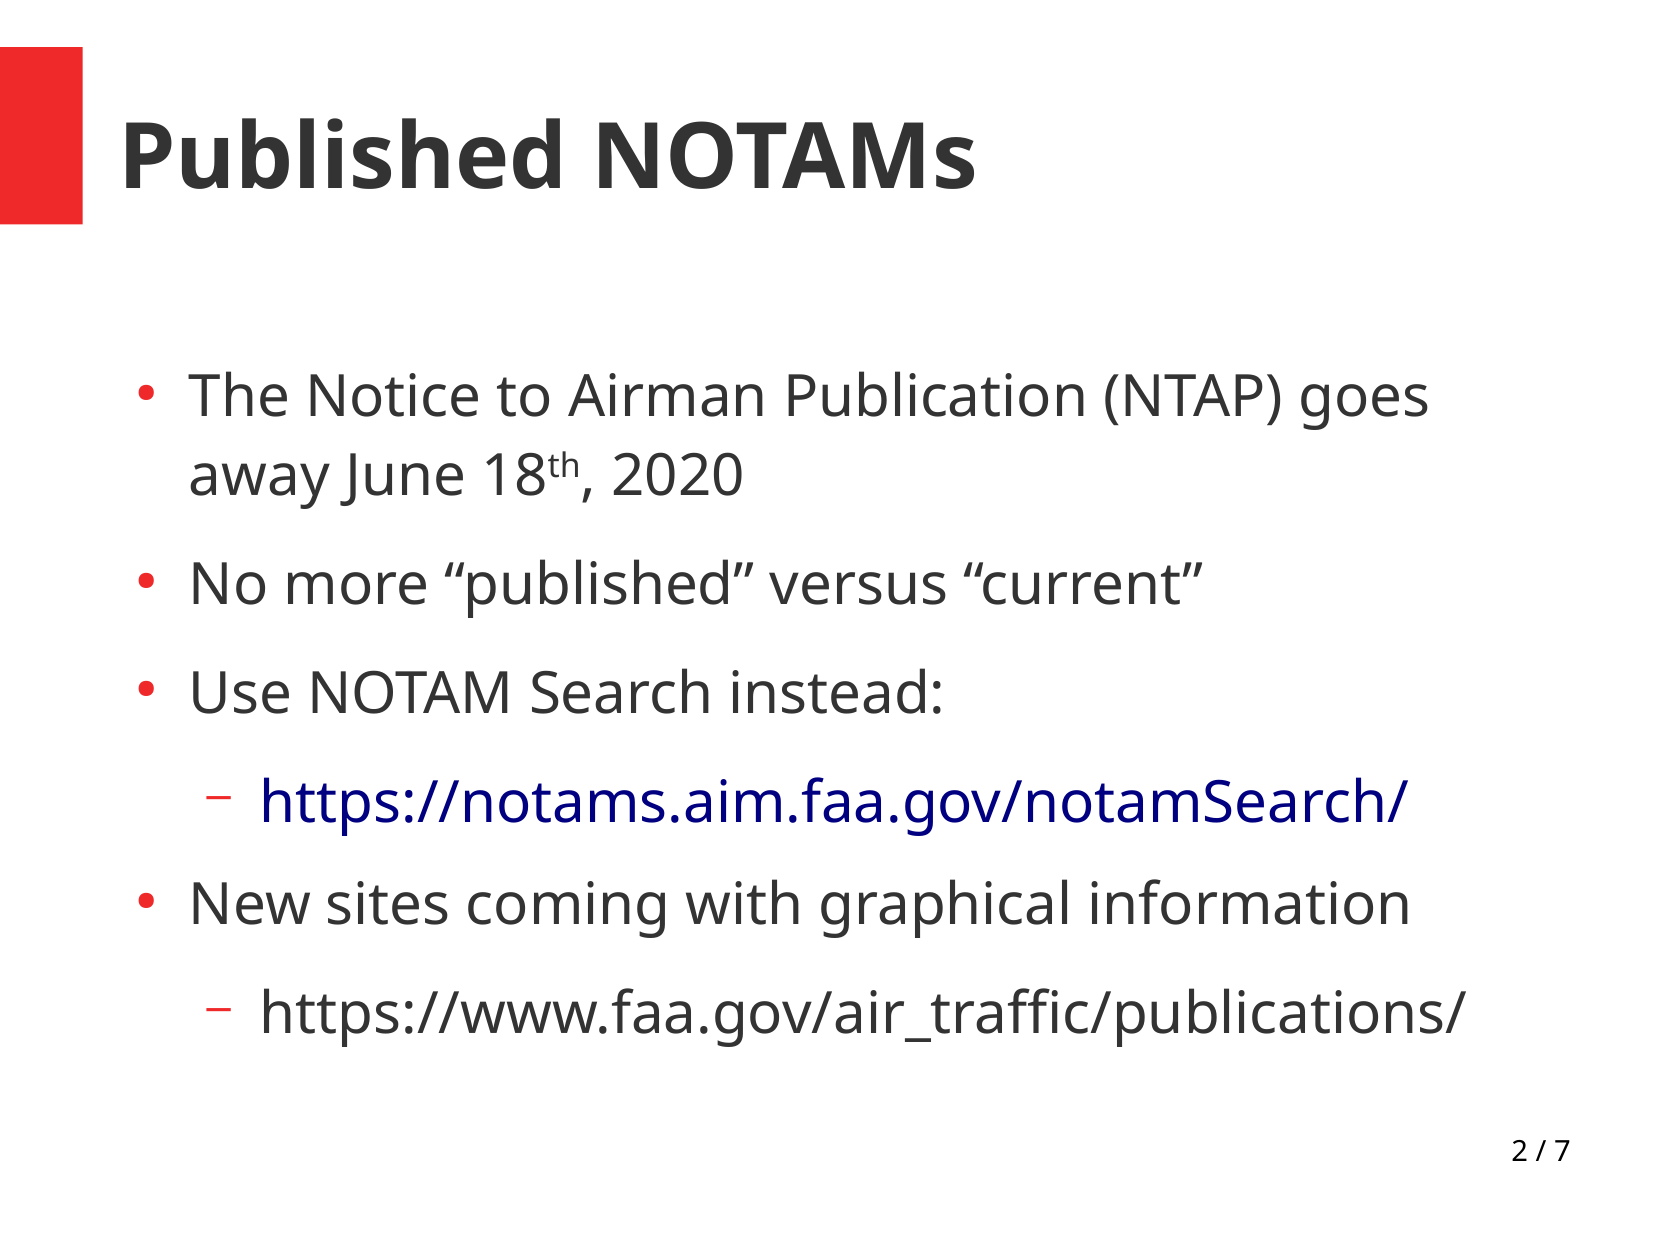

# Published NOTAMs
The Notice to Airman Publication (NTAP) goes away June 18th, 2020
No more “published” versus “current”
Use NOTAM Search instead:
https://notams.aim.faa.gov/notamSearch/
New sites coming with graphical information
https://www.faa.gov/air_traffic/publications/
2